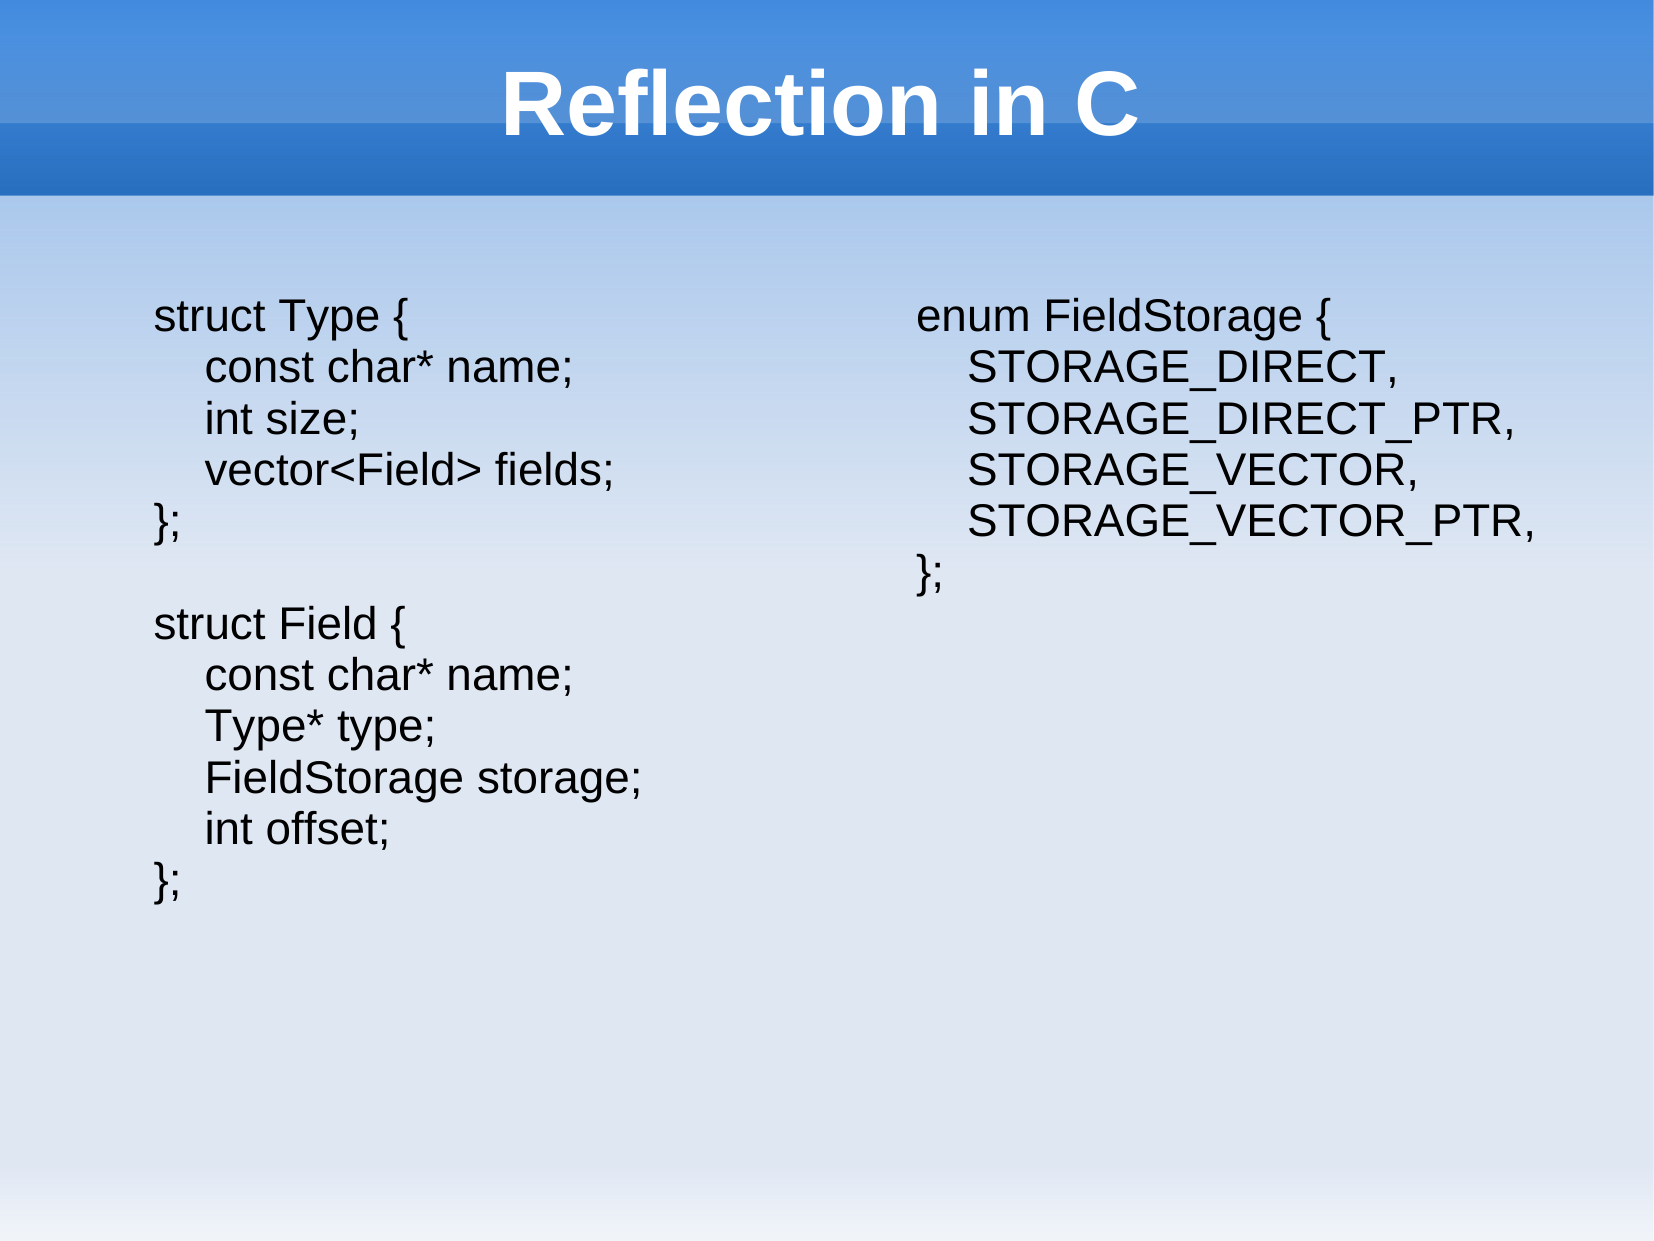

# Reflection in C
struct Type {
 const char* name;
 int size;
 vector<Field> fields;
};
struct Field {
 const char* name;
 Type* type;
 FieldStorage storage;
 int offset;
};
enum FieldStorage {
 STORAGE_DIRECT,
 STORAGE_DIRECT_PTR,
 STORAGE_VECTOR,
 STORAGE_VECTOR_PTR,
};